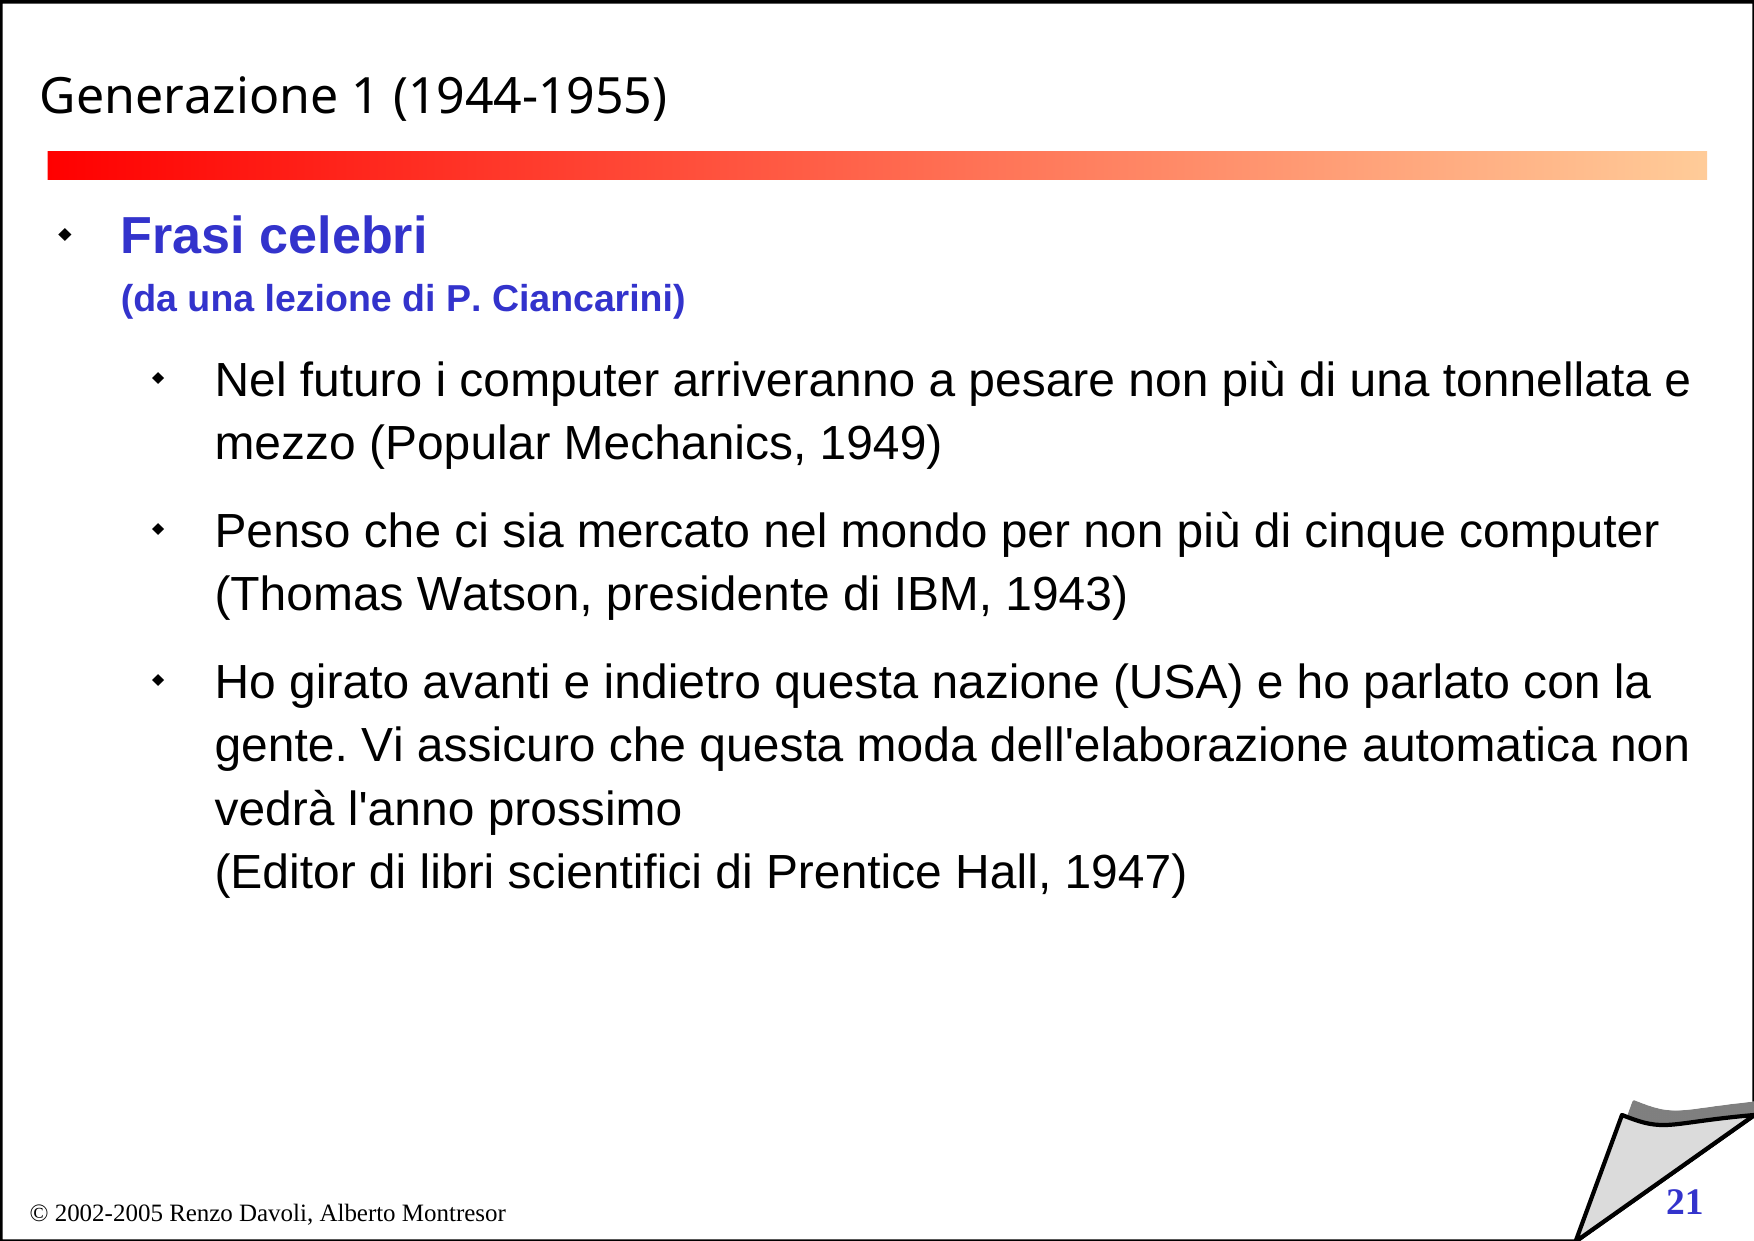

# Generazione 1 (1944-1955)
Frasi celebri
(da una lezione di P. Ciancarini)
Nel futuro i computer arriveranno a pesare non più di una tonnellata e mezzo (Popular Mechanics, 1949)
Penso che ci sia mercato nel mondo per non più di cinque computer
(Thomas Watson, presidente di IBM, 1943)
Ho girato avanti e indietro questa nazione (USA) e ho parlato con la gente. Vi assicuro che questa moda dell'elaborazione automatica non vedrà l'anno prossimo
(Editor di libri scientifici di Prentice Hall, 1947)